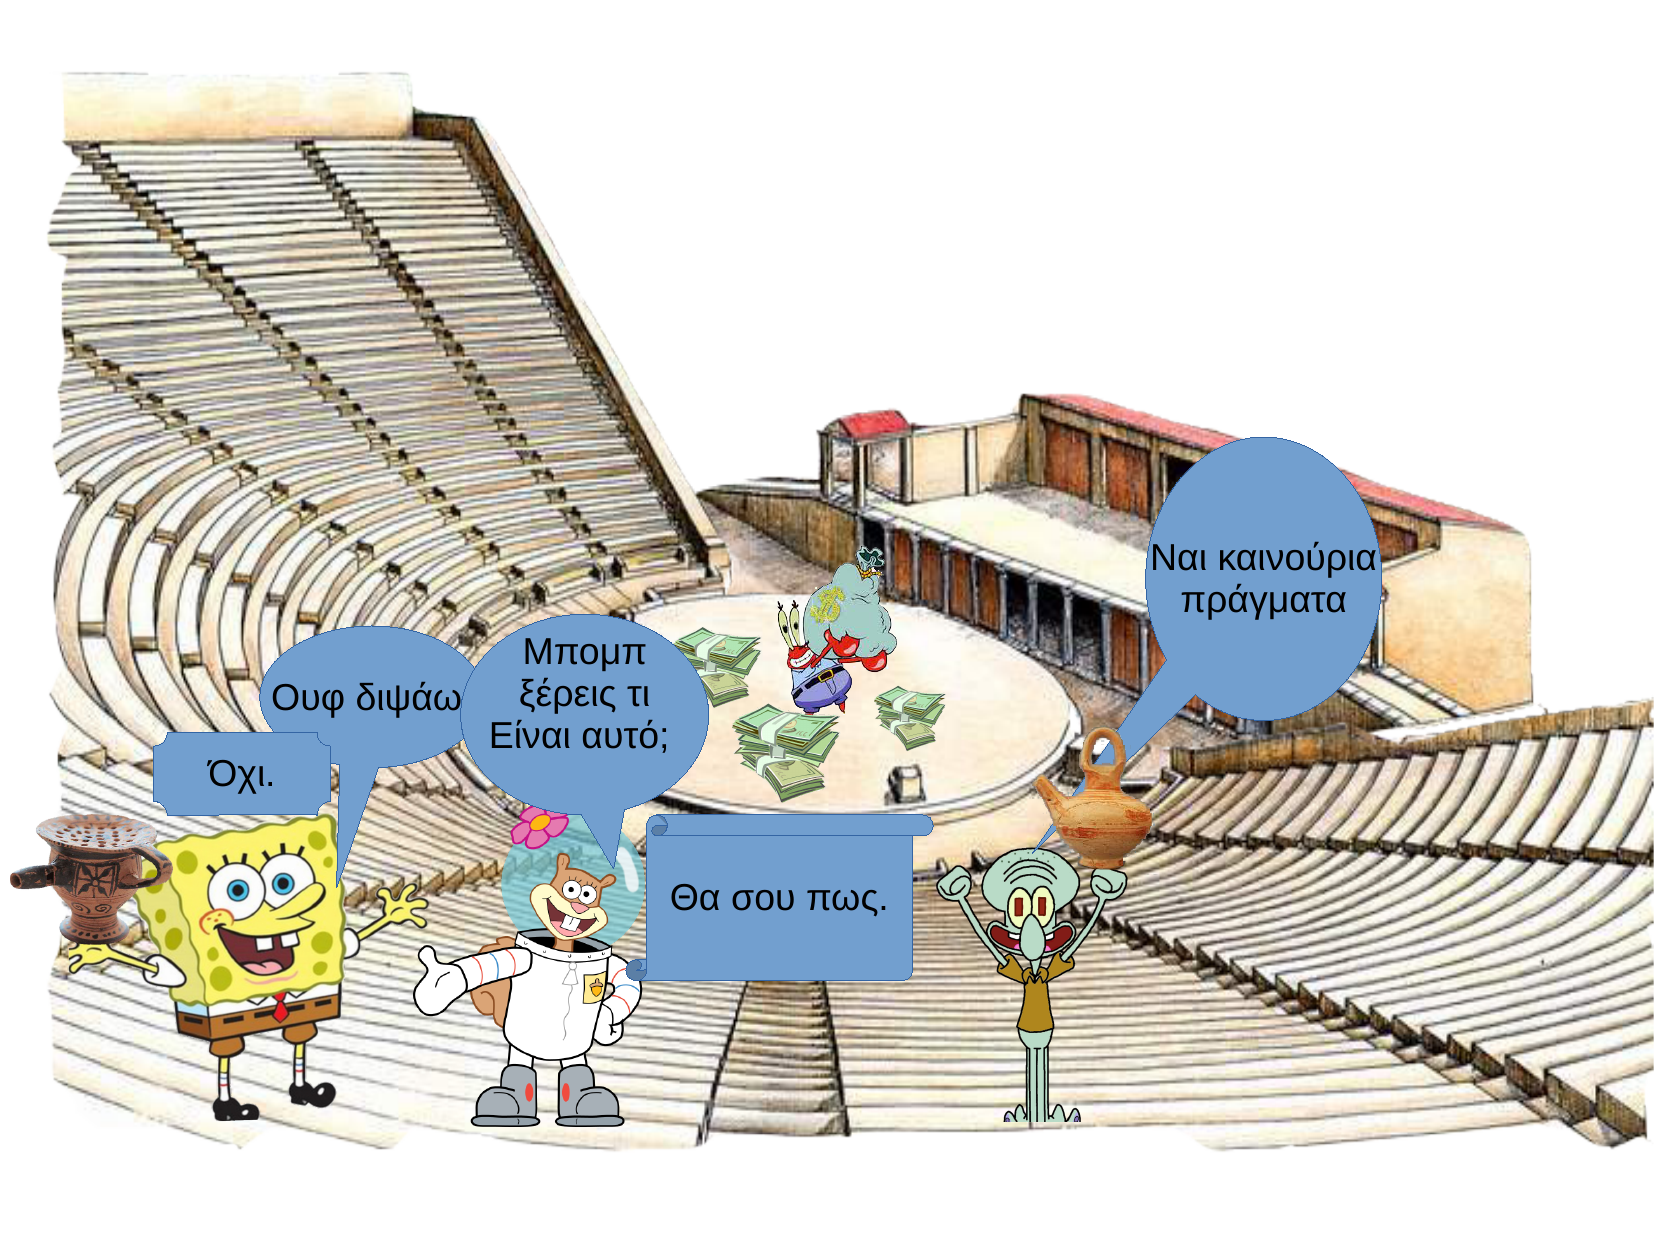

Ναι καινούρια
πράγματα
Μπομπ
ξέρεις τι
Είναι αυτό;
Ουφ διψάω.
Όχι.
Θα σου πως.